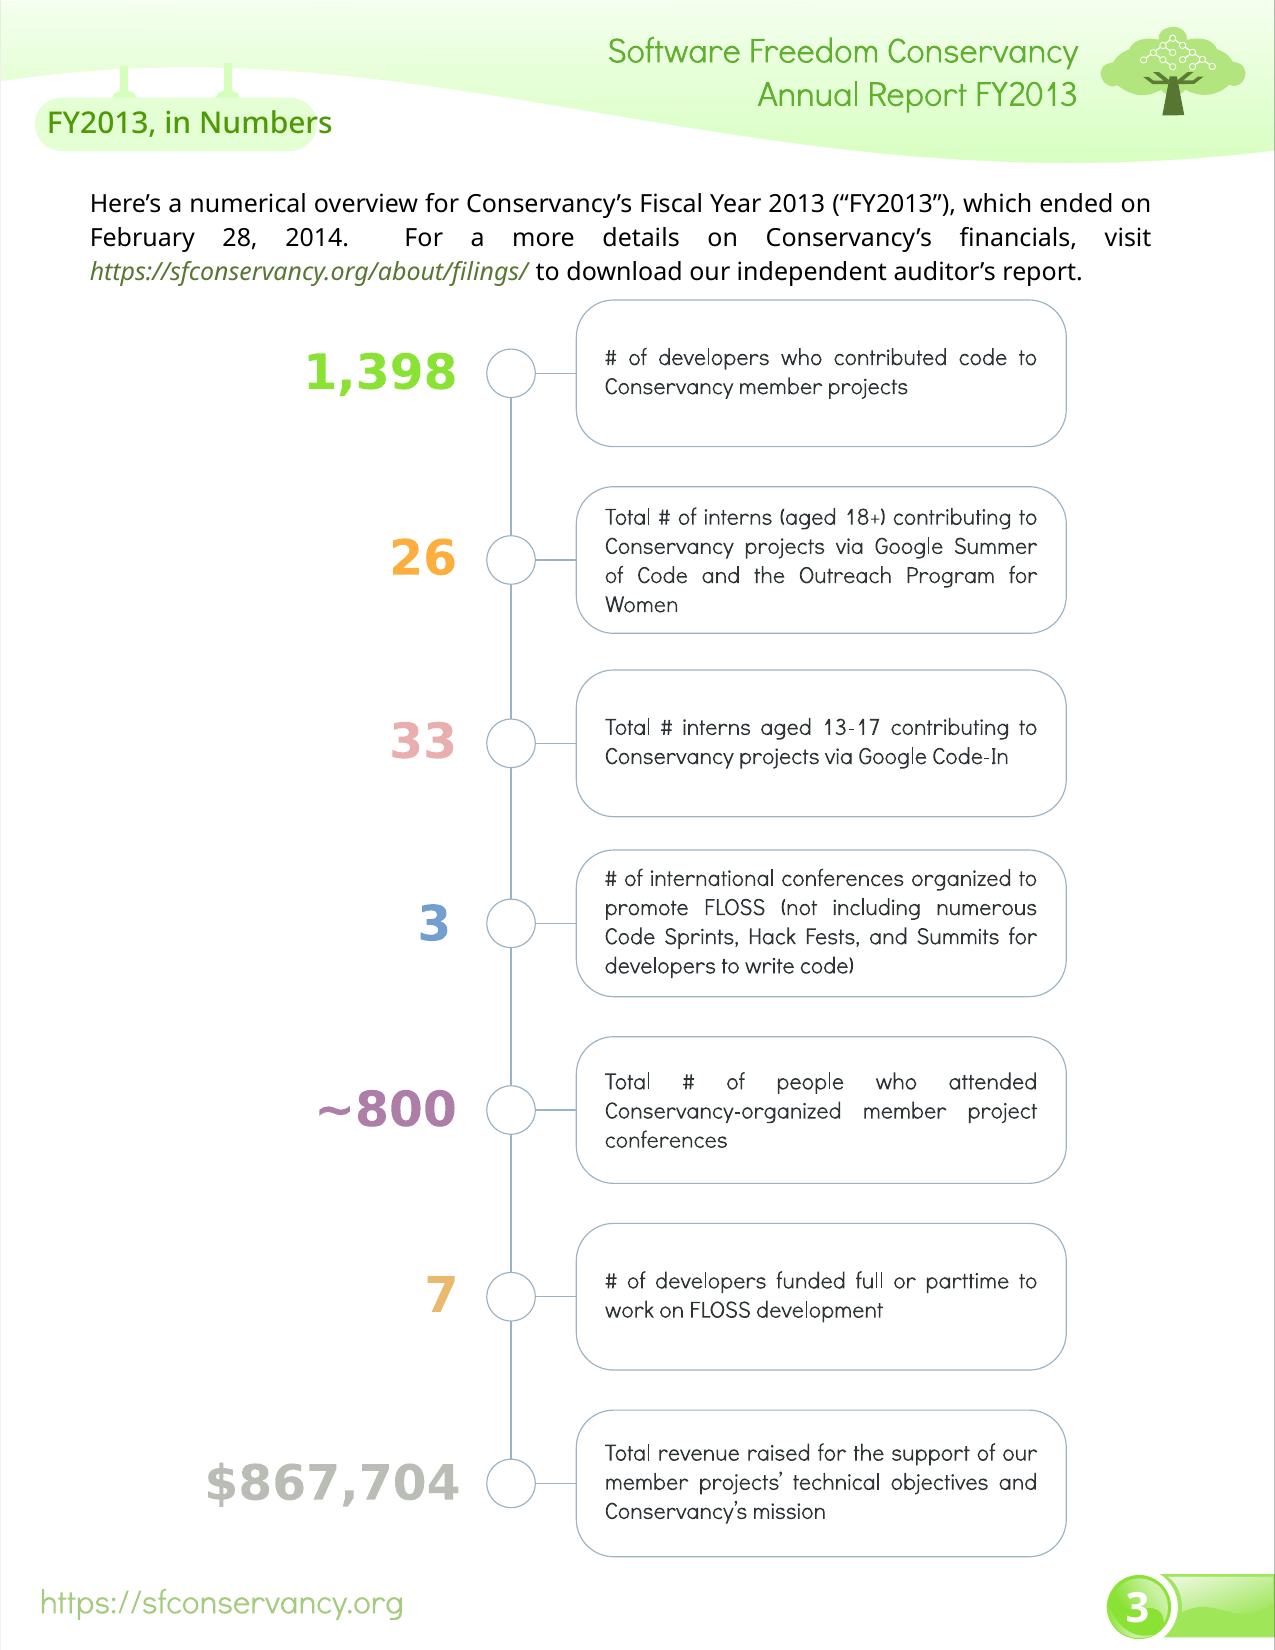

Here’s a numerical overview for Conservancy’s Fiscal Year 2013 (“FY2013”), which ended on February 28, 2014. For a more details on Conservancy’s financials, visit https://sfconservancy.org/about/filings/ to download our independent auditor’s report.